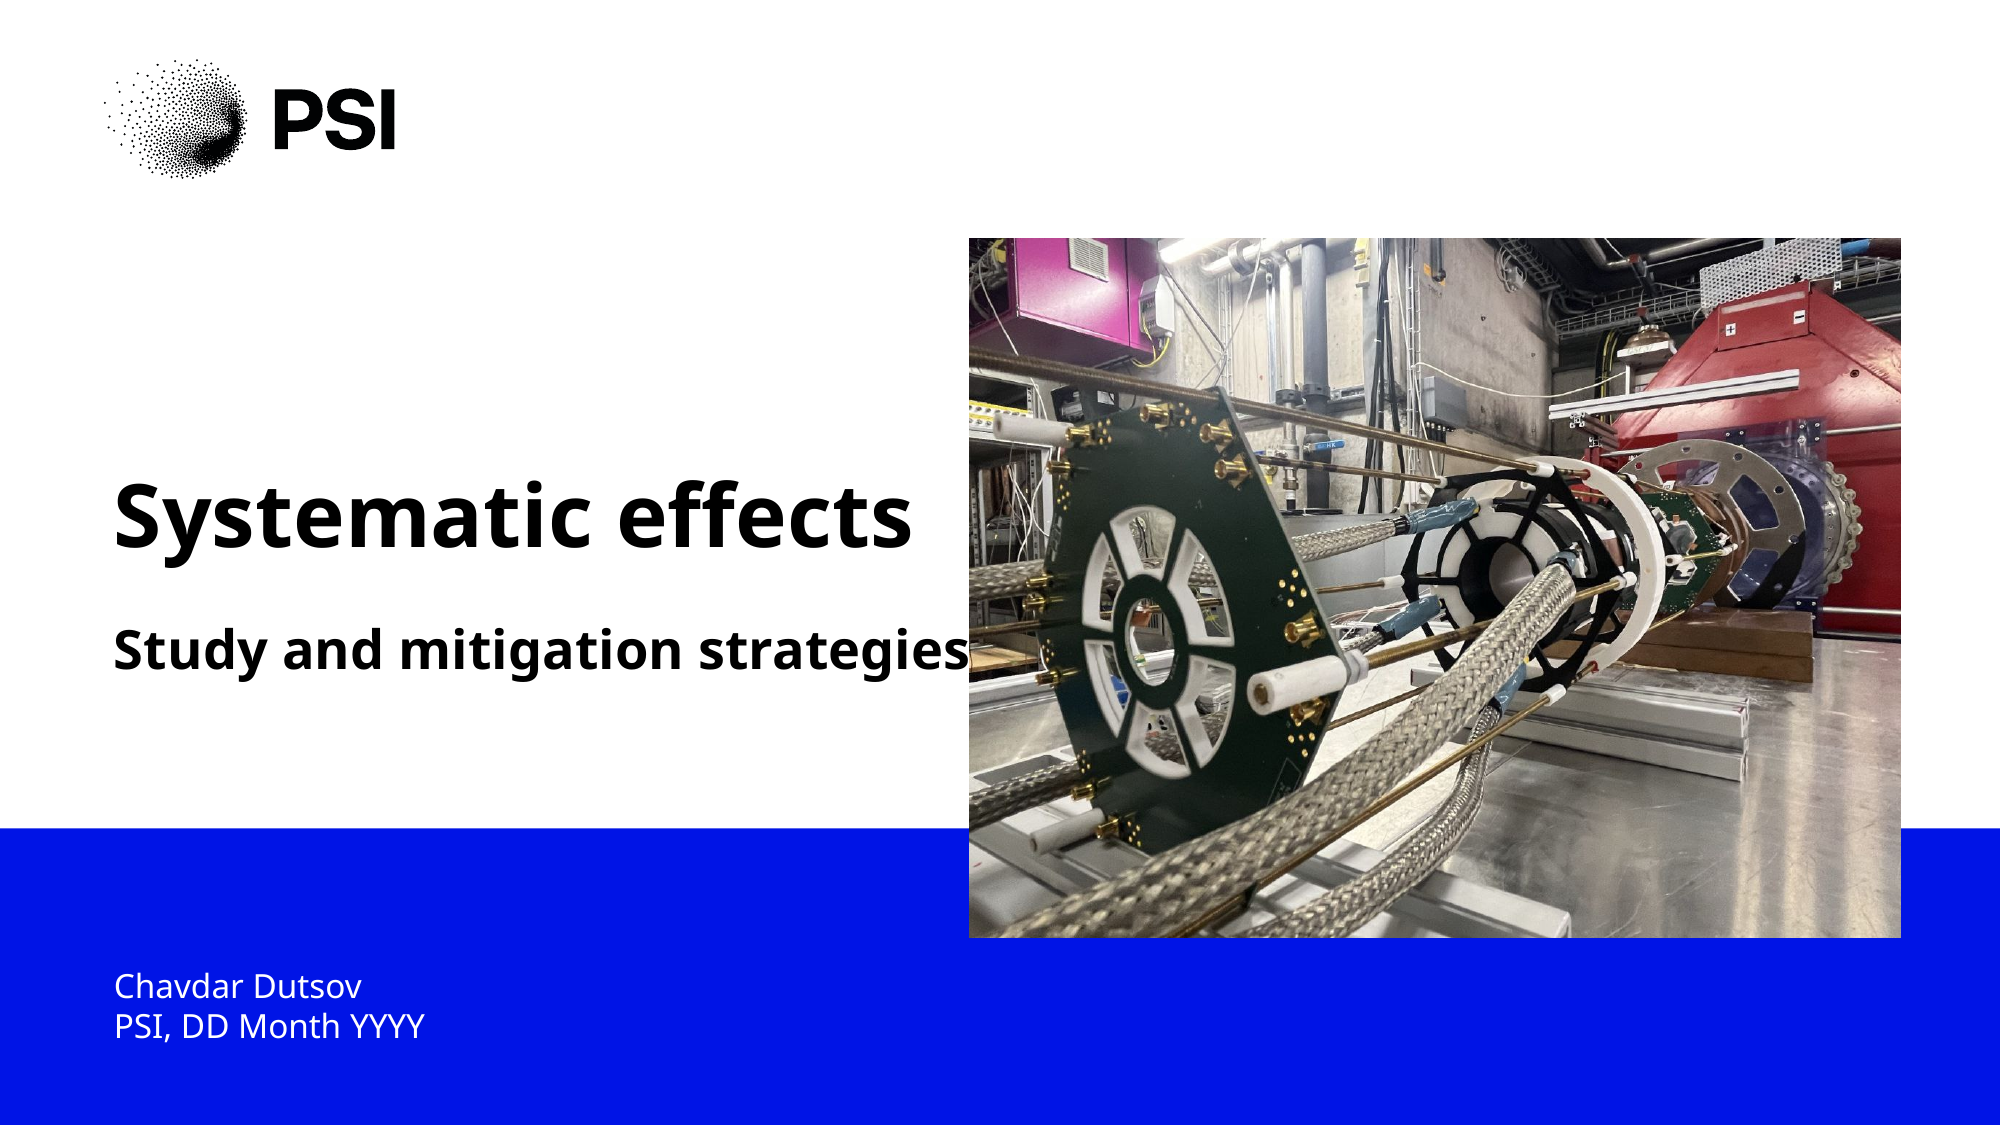

# Systematic effects
Study and mitigation strategies
Chavdar Dutsov
PSI, DD Month YYYY